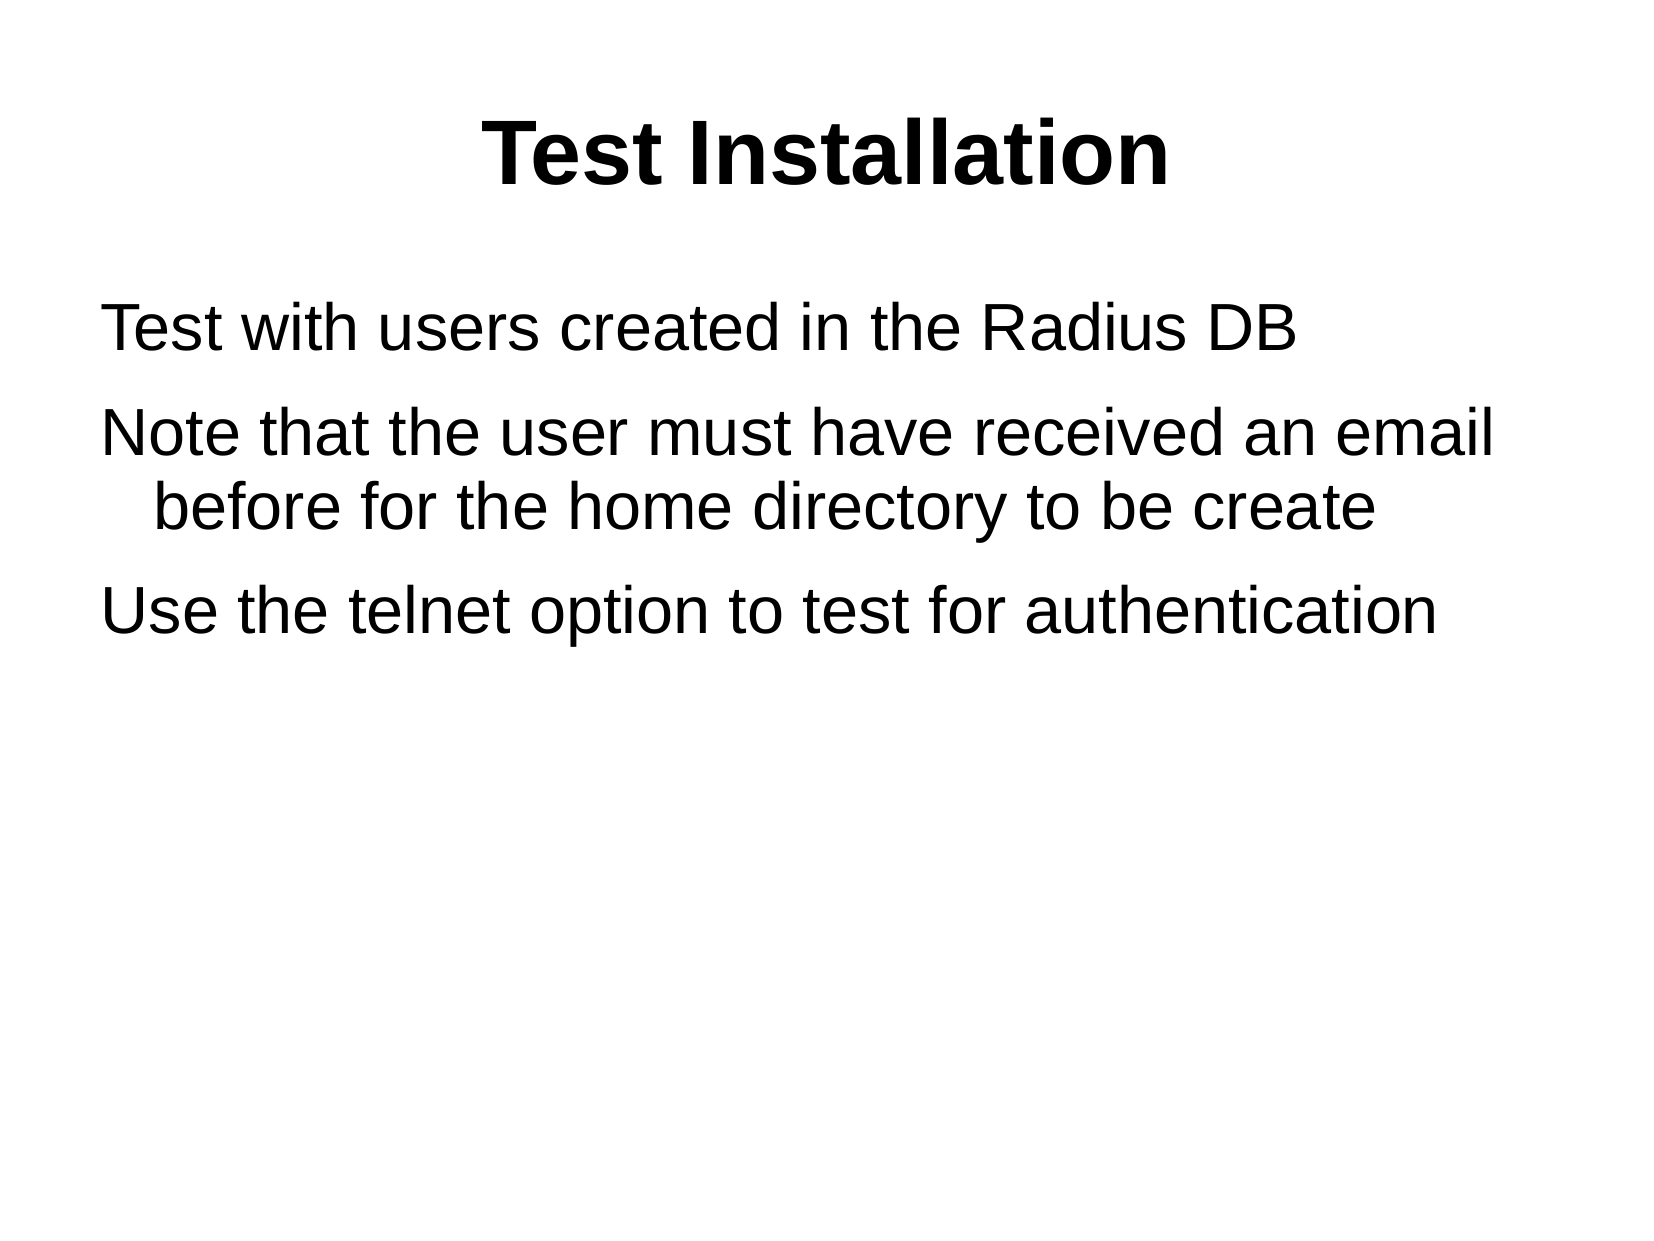

# Test Installation
Test with users created in the Radius DB
Note that the user must have received an email before for the home directory to be create
Use the telnet option to test for authentication